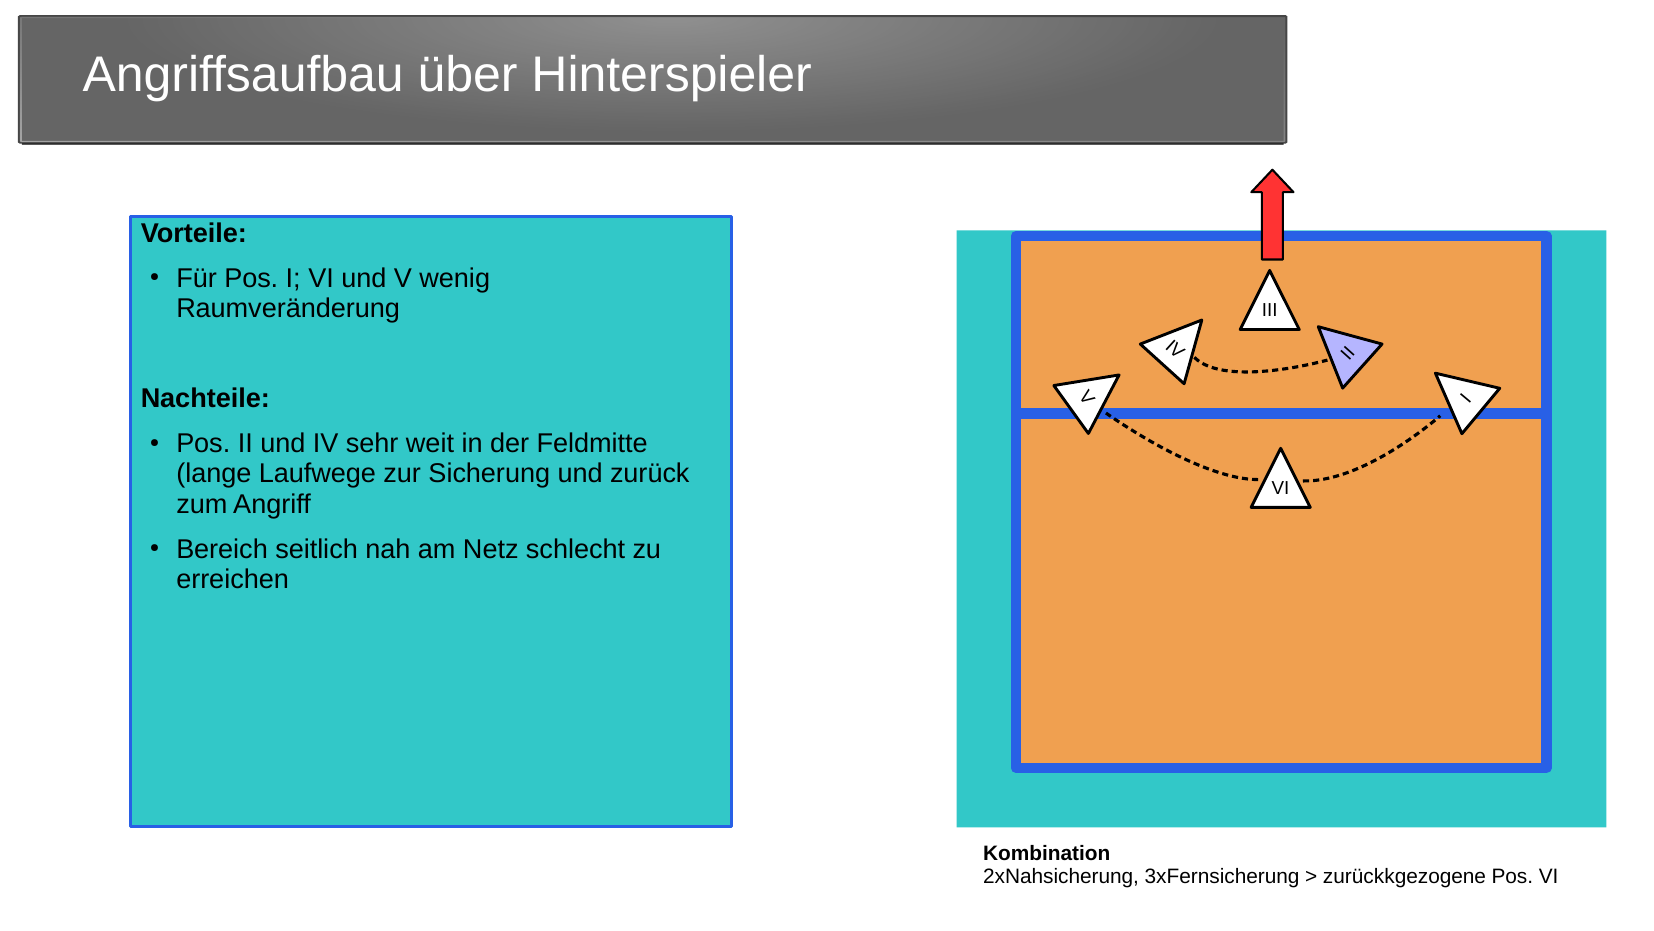

# Angriffsaufbau über Hinterspieler
Vorteile:
Für Pos. I; VI und V wenig Raumveränderung
Nachteile:
Pos. II und IV sehr weit in der Feldmitte (lange Laufwege zur Sicherung und zurück zum Angriff
Bereich seitlich nah am Netz schlecht zu erreichen
f
III
IV
II
I
V
VI
Kombination
2xNahsicherung, 3xFernsicherung > zurückkgezogene Pos. VI
I
I
I
I
I
I
II
II
II
III
III
III
IV
IV
IV
V
V
V
VI
VI
VI